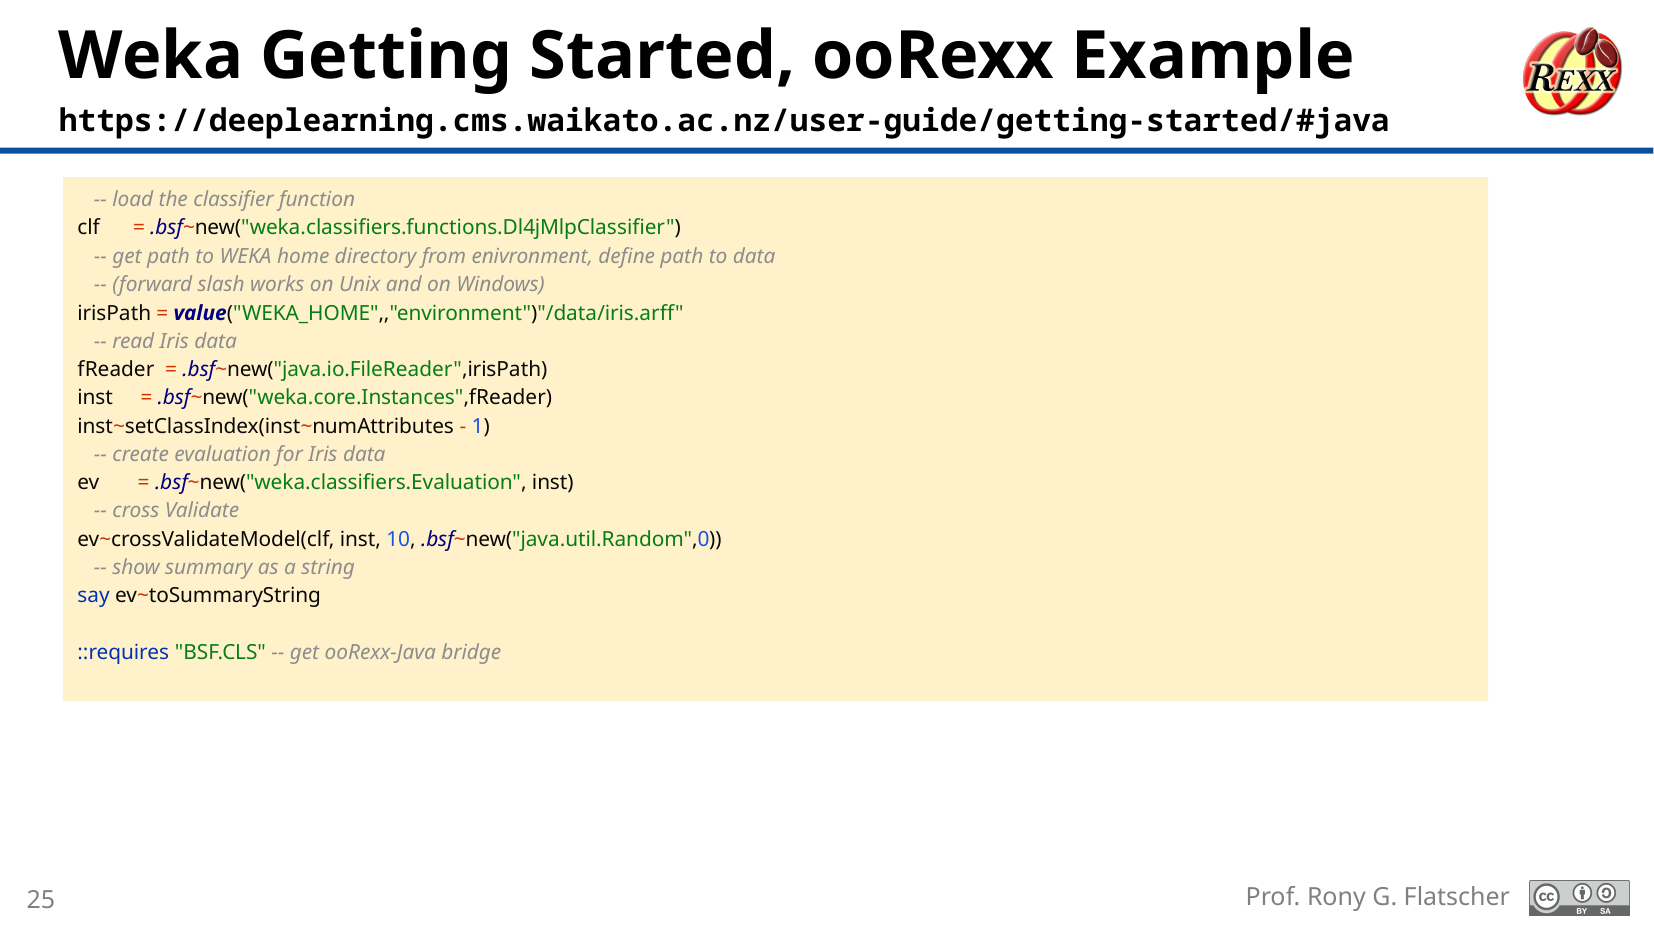

# Weka Getting Started, ooRexx Example https://deeplearning.cms.waikato.ac.nz/user-guide/getting-started/#java
 -- load the classifier function
clf = .bsf~new("weka.classifiers.functions.Dl4jMlpClassifier")
 -- get path to WEKA home directory from enivronment, define path to data
 -- (forward slash works on Unix and on Windows)
irisPath = value("WEKA_HOME",,"environment")"/data/iris.arff"
 -- read Iris data
fReader = .bsf~new("java.io.FileReader",irisPath)
inst = .bsf~new("weka.core.Instances",fReader)
inst~setClassIndex(inst~numAttributes - 1)
 -- create evaluation for Iris data
ev = .bsf~new("weka.classifiers.Evaluation", inst)
 -- cross Validate
ev~crossValidateModel(clf, inst, 10, .bsf~new("java.util.Random",0))
 -- show summary as a string
say ev~toSummaryString
::requires "BSF.CLS" -- get ooRexx-Java bridge